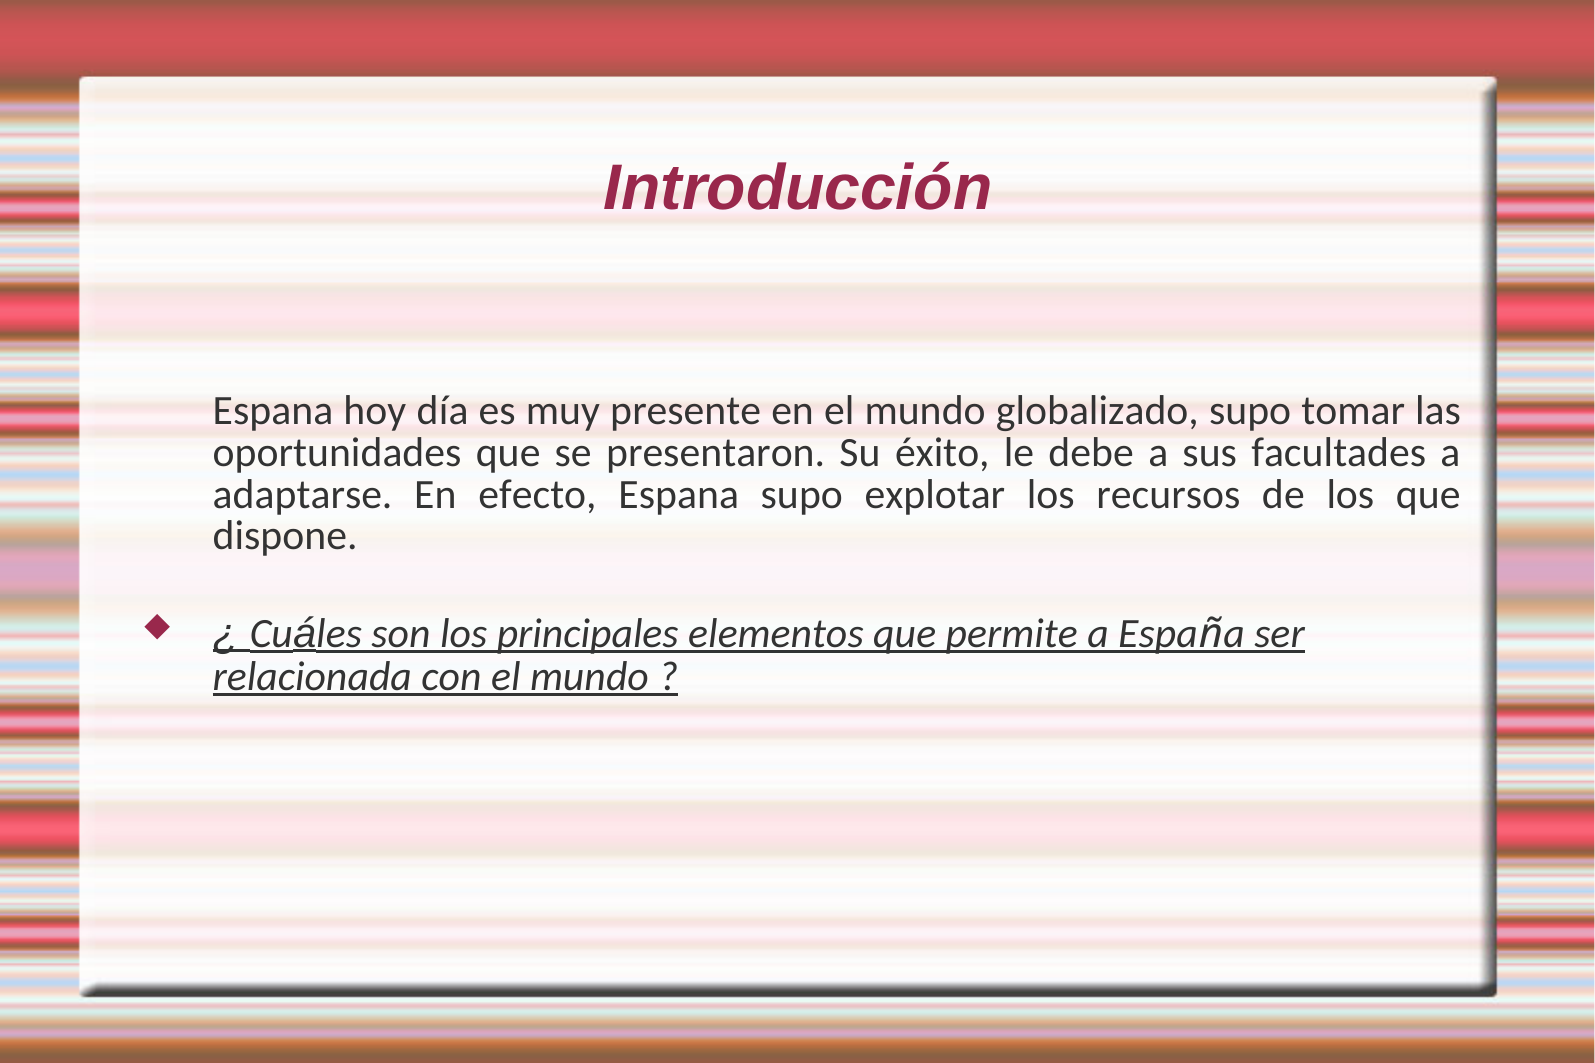

# Introducción
Espana hoy día es muy presente en el mundo globalizado, supo tomar las oportunidades que se presentaron. Su éxito, le debe a sus facultades a adaptarse. En efecto, Espana supo explotar los recursos de los que dispone.
¿ Cuáles son los principales elementos que permite a España ser relacionada con el mundo ?